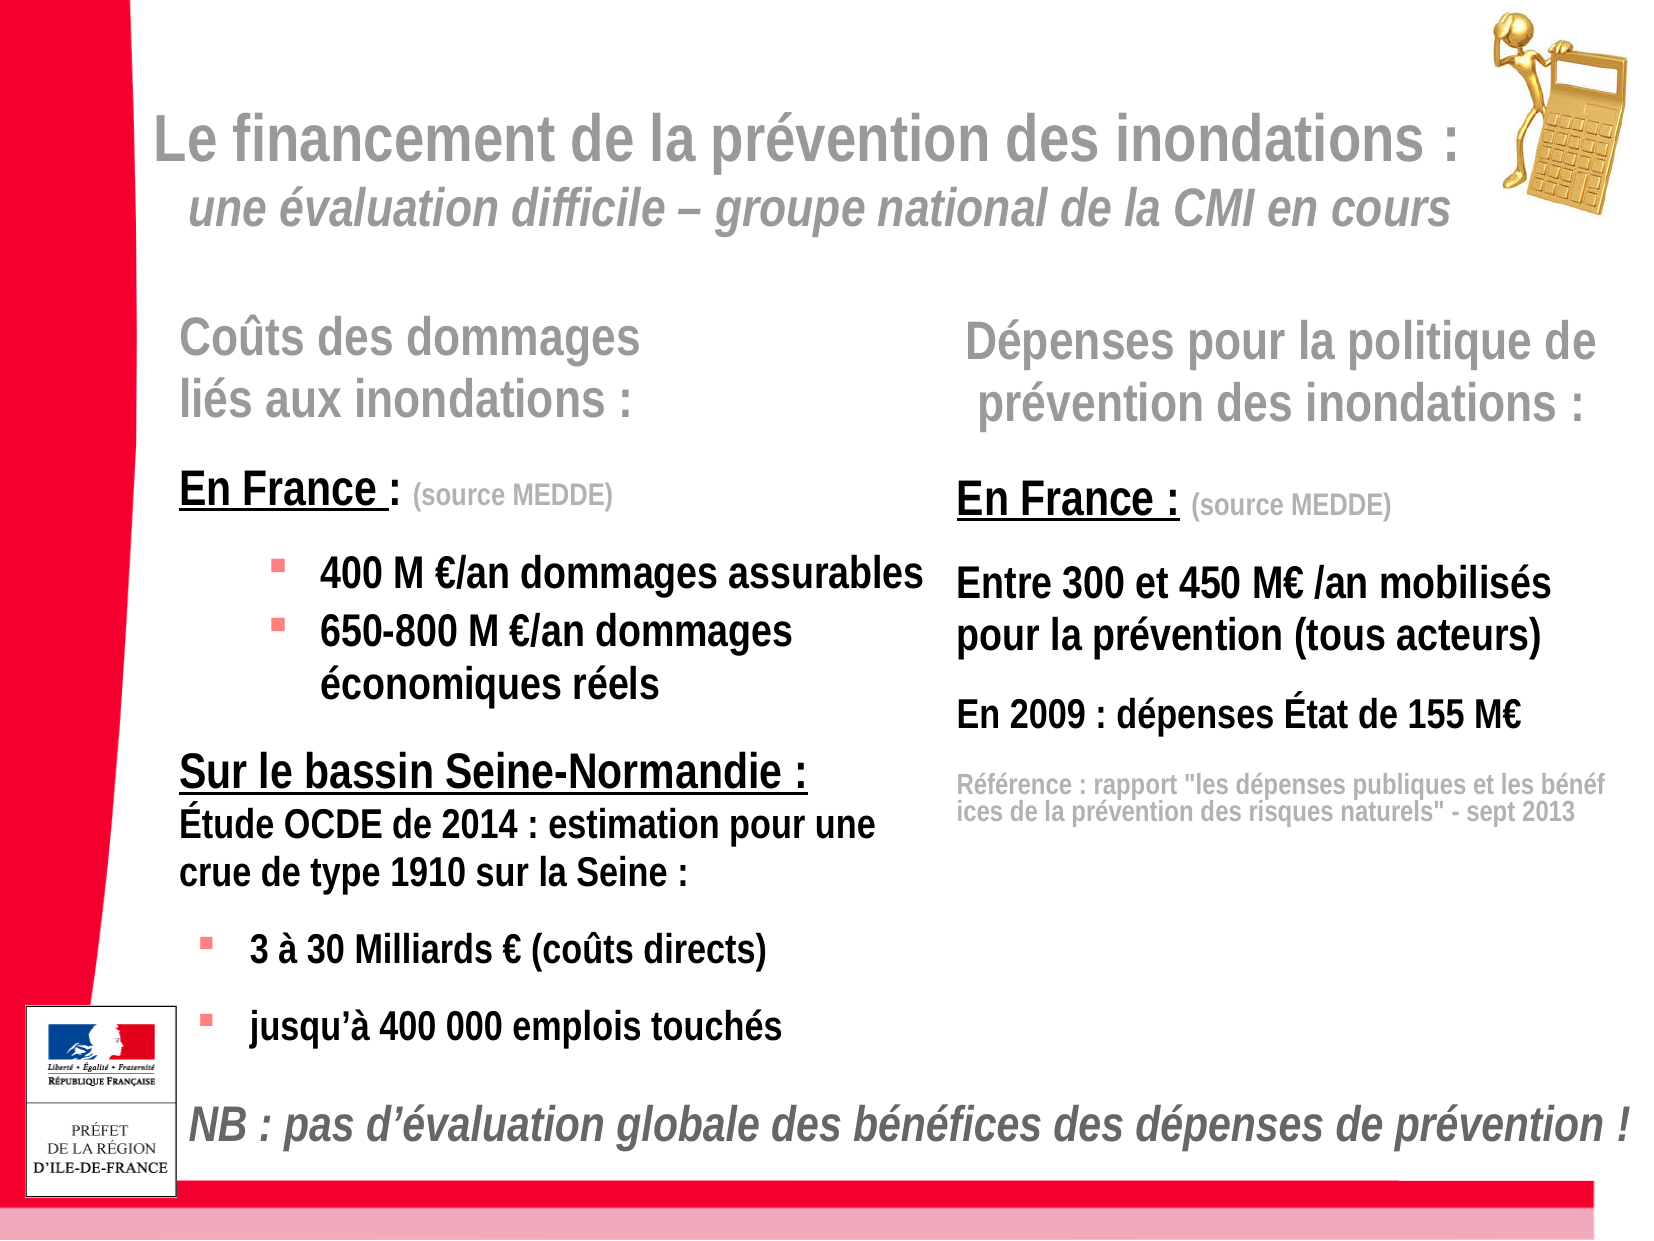

# Le financement de la prévention des inondations : une évaluation difficile – groupe national de la CMI en cours
Coûts des dommages
liés aux inondations :
En France : (source MEDDE)
400 M €/an dommages assurables
650-800 M €/an dommages économiques réels
Sur le bassin Seine-Normandie :
Étude OCDE de 2014 : estimation pour une crue de type 1910 sur la Seine :
3 à 30 Milliards € (coûts directs)
jusqu’à 400 000 emplois touchés
Dépenses pour la politique de prévention des inondations :
En France : (source MEDDE)
Entre 300 et 450 M€ /an mobilisés pour la prévention (tous acteurs)
En 2009 : dépenses État de 155 M€
Référence : rapport "les dépenses publiques et les bénéfices de la prévention des risques naturels" - sept 2013
NB : pas d’évaluation globale des bénéfices des dépenses de prévention !